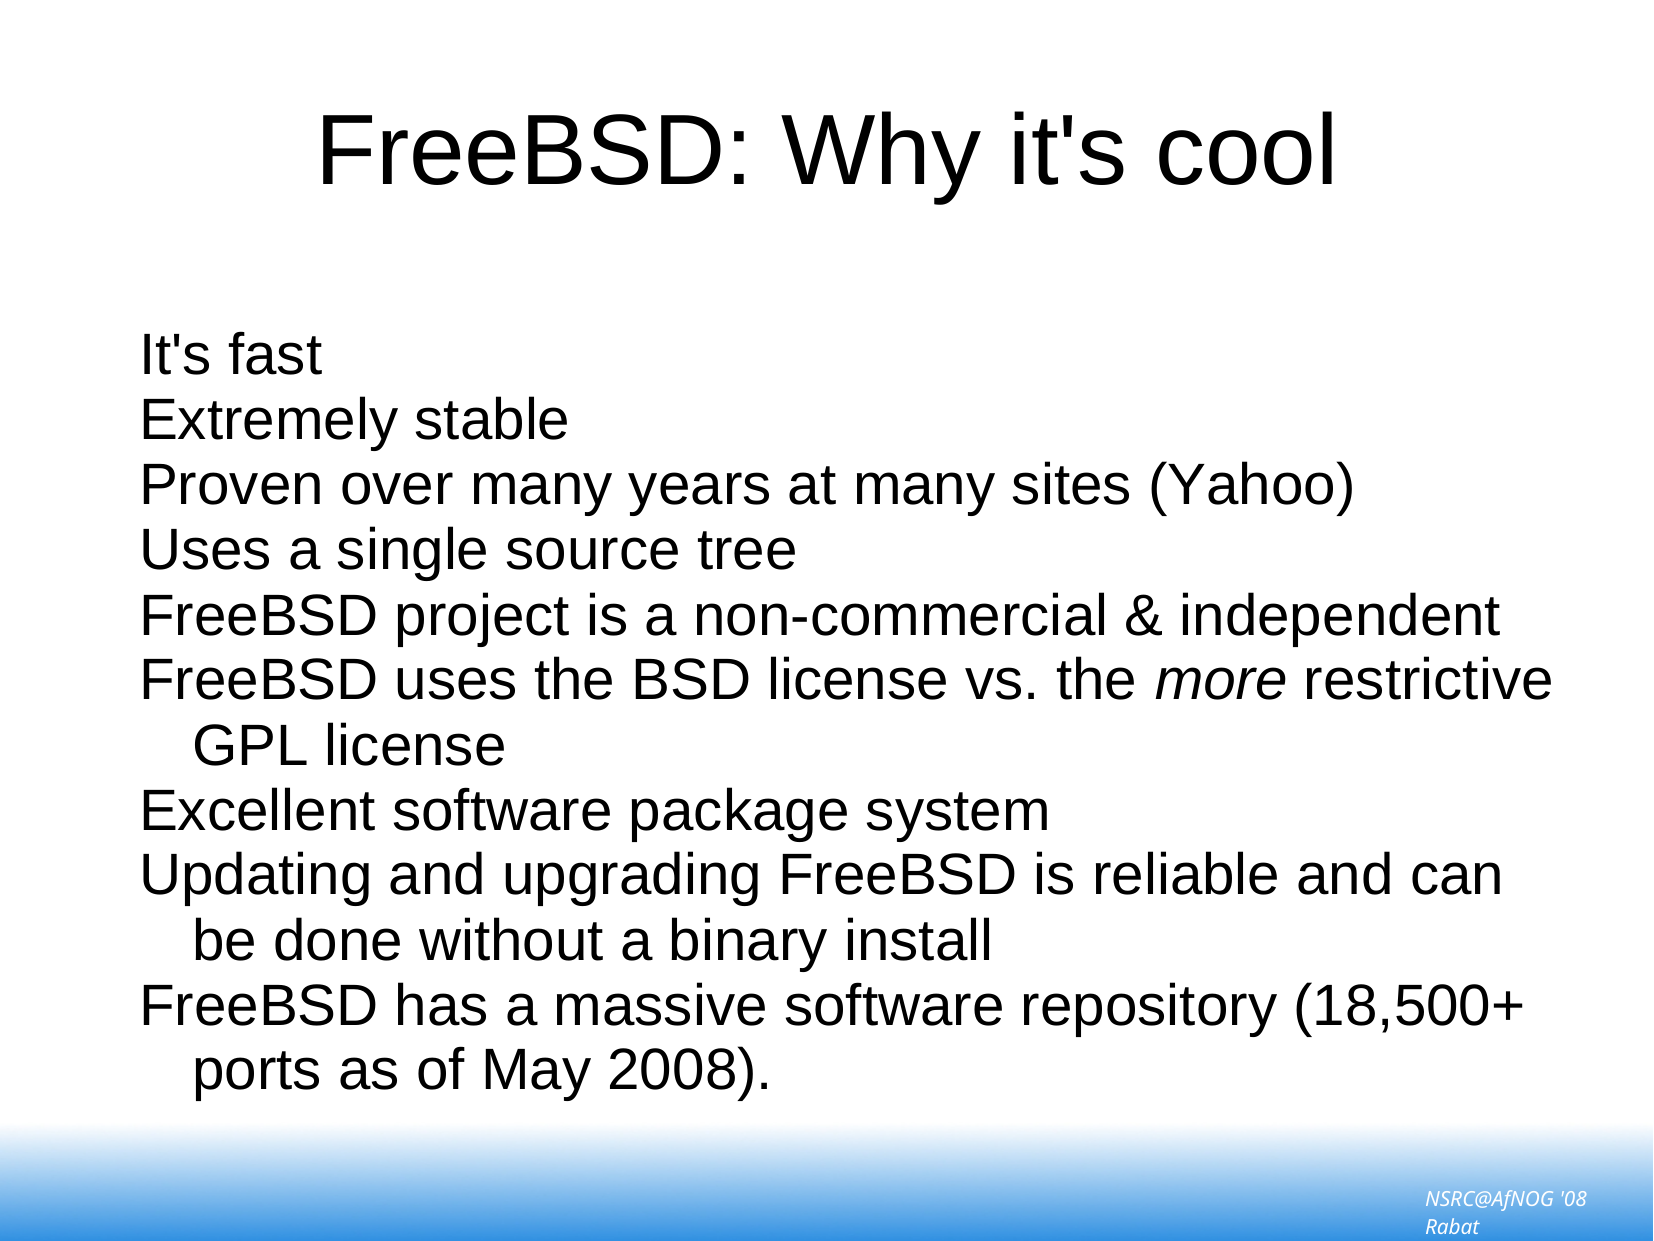

# FreeBSD: Why it's cool
It's fast
Extremely stable
Proven over many years at many sites (Yahoo)
Uses a single source tree
FreeBSD project is a non-commercial & independent
FreeBSD uses the BSD license vs. the more restrictive GPL license
Excellent software package system
Updating and upgrading FreeBSD is reliable and can be done without a binary install
FreeBSD has a massive software repository (18,500+ ports as of May 2008).